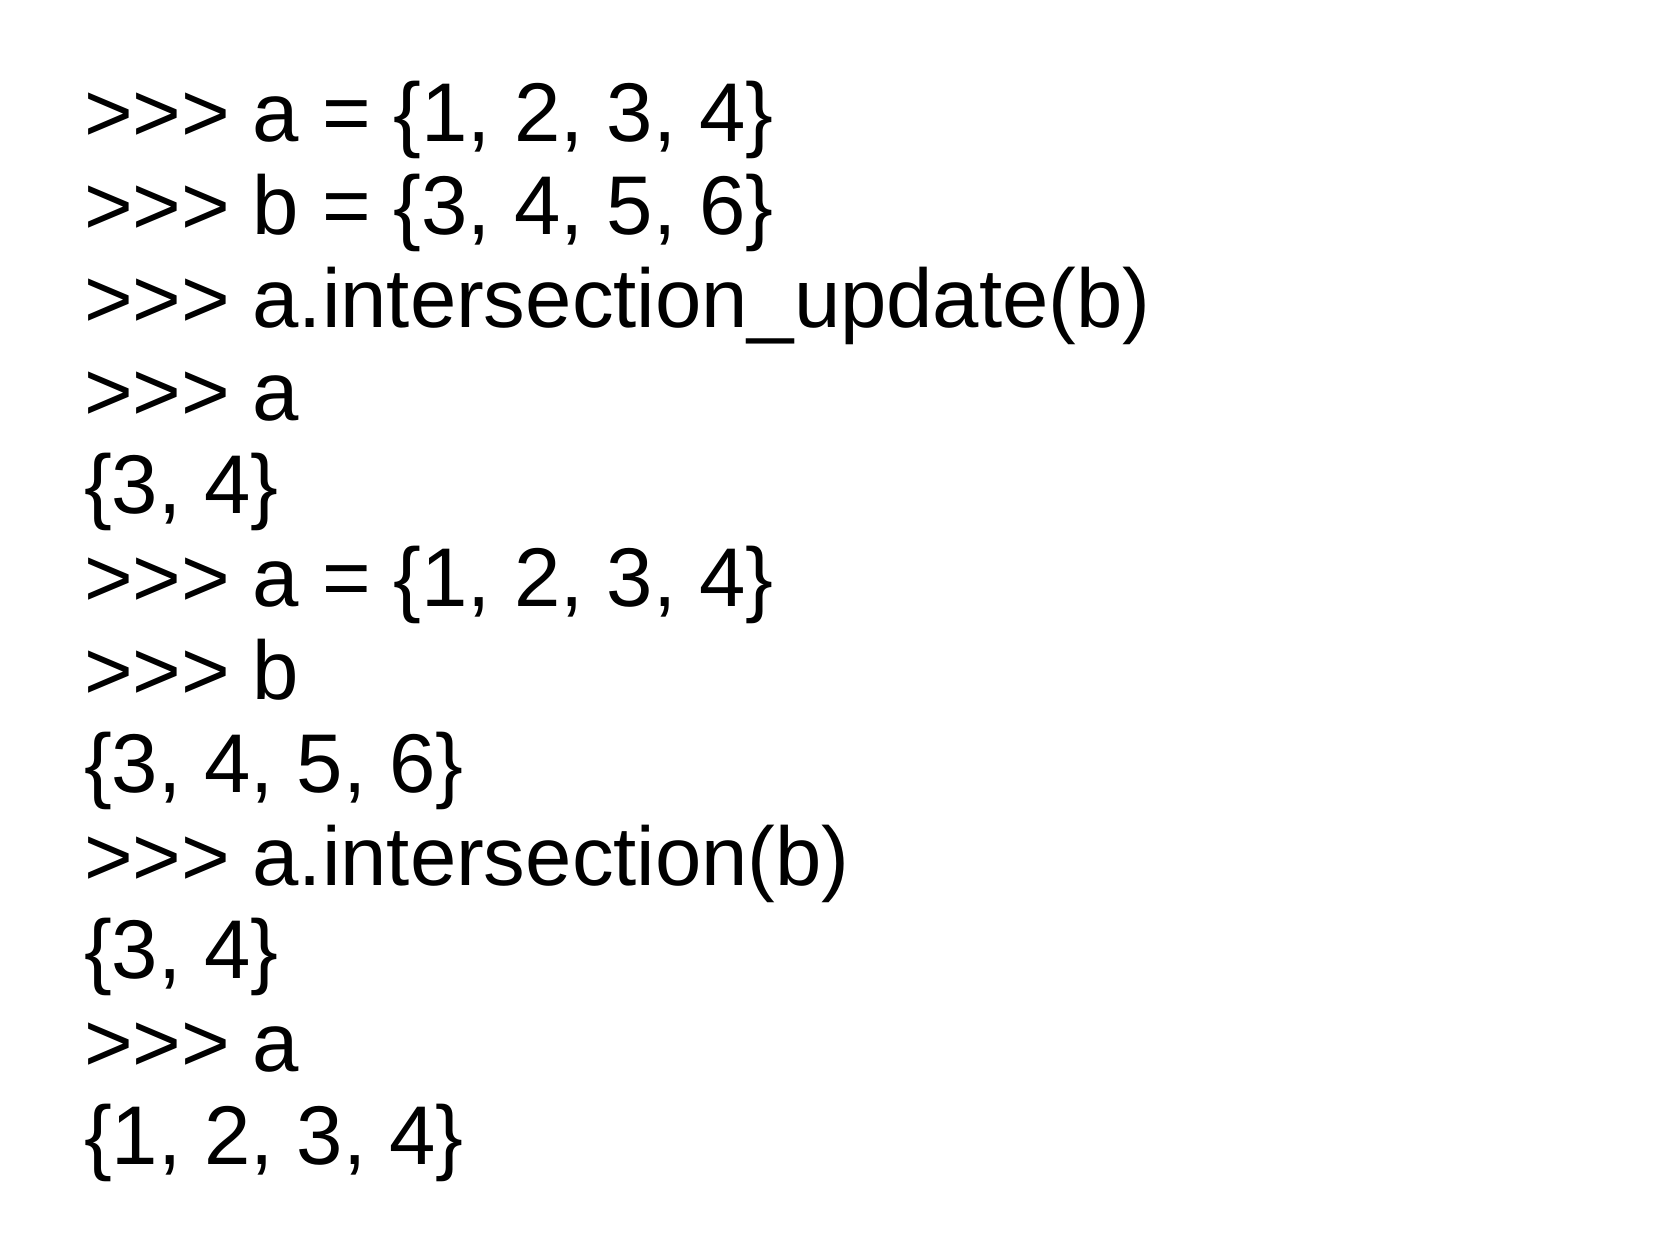

>>> a = {1, 2, 3, 4}
>>> b = {3, 4, 5, 6}
>>> a.intersection_update(b)
>>> a
{3, 4}
>>> a = {1, 2, 3, 4}
>>> b
{3, 4, 5, 6}
>>> a.intersection(b)
{3, 4}
>>> a
{1, 2, 3, 4}